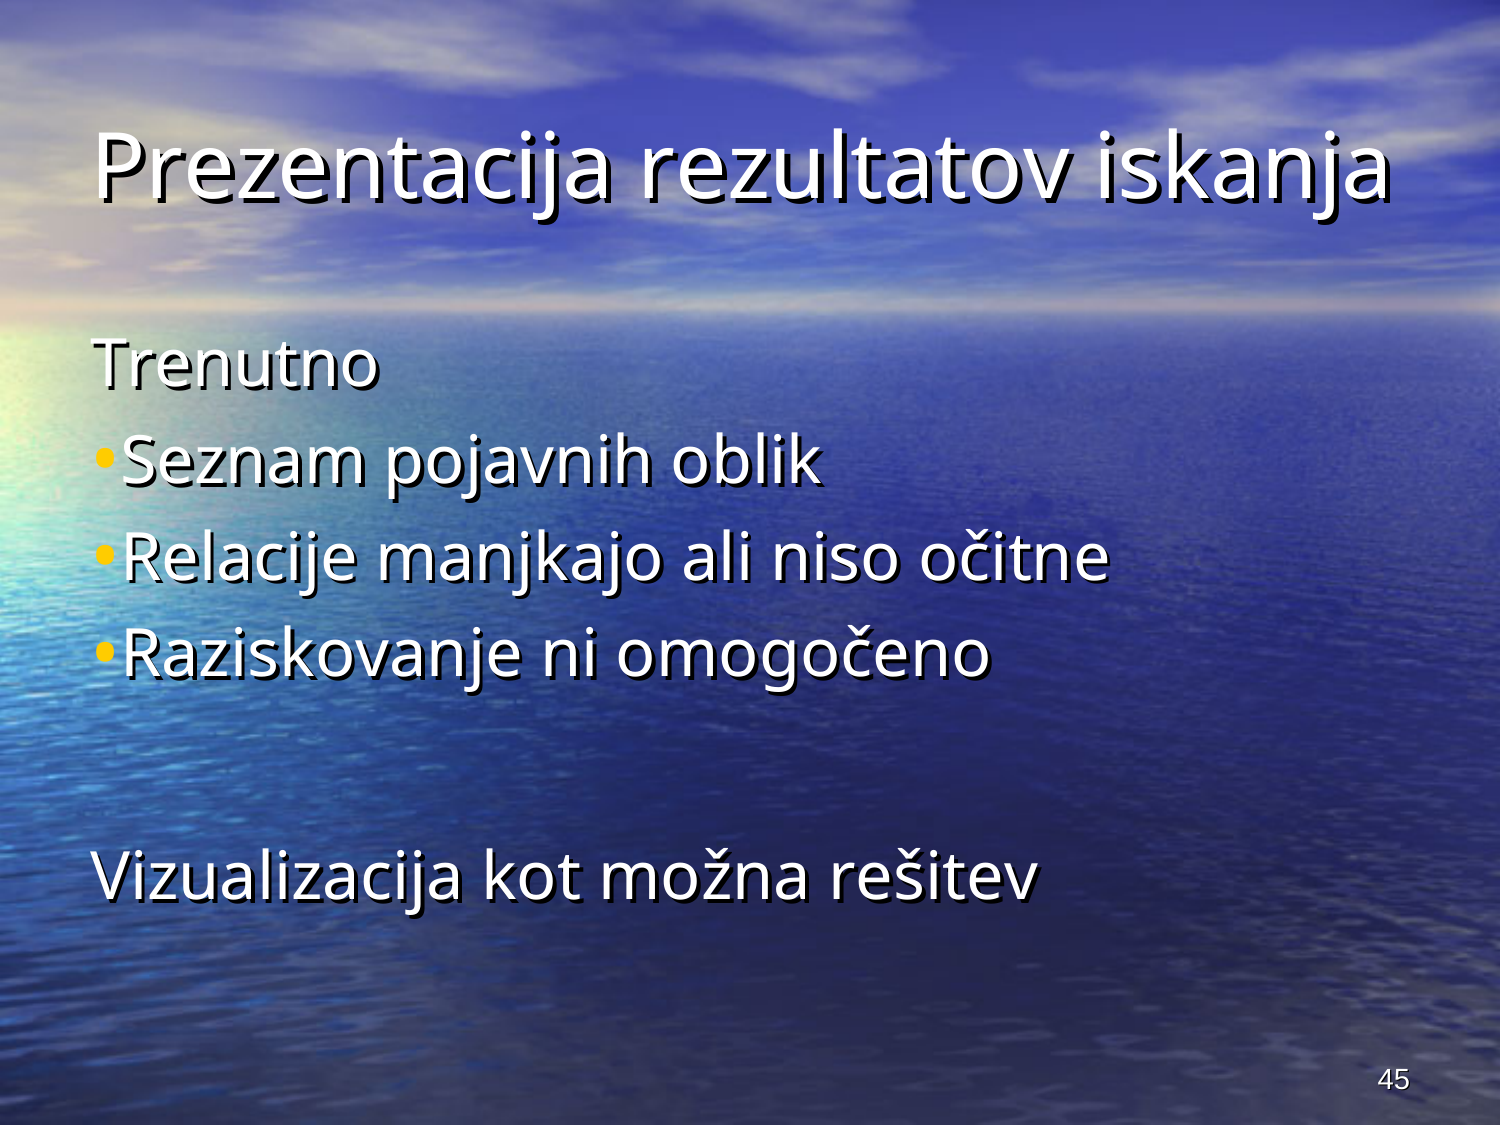

# Prezentacija rezultatov iskanja
Trenutno
Seznam pojavnih oblik
Relacije manjkajo ali niso očitne
Raziskovanje ni omogočeno
Vizualizacija kot možna rešitev